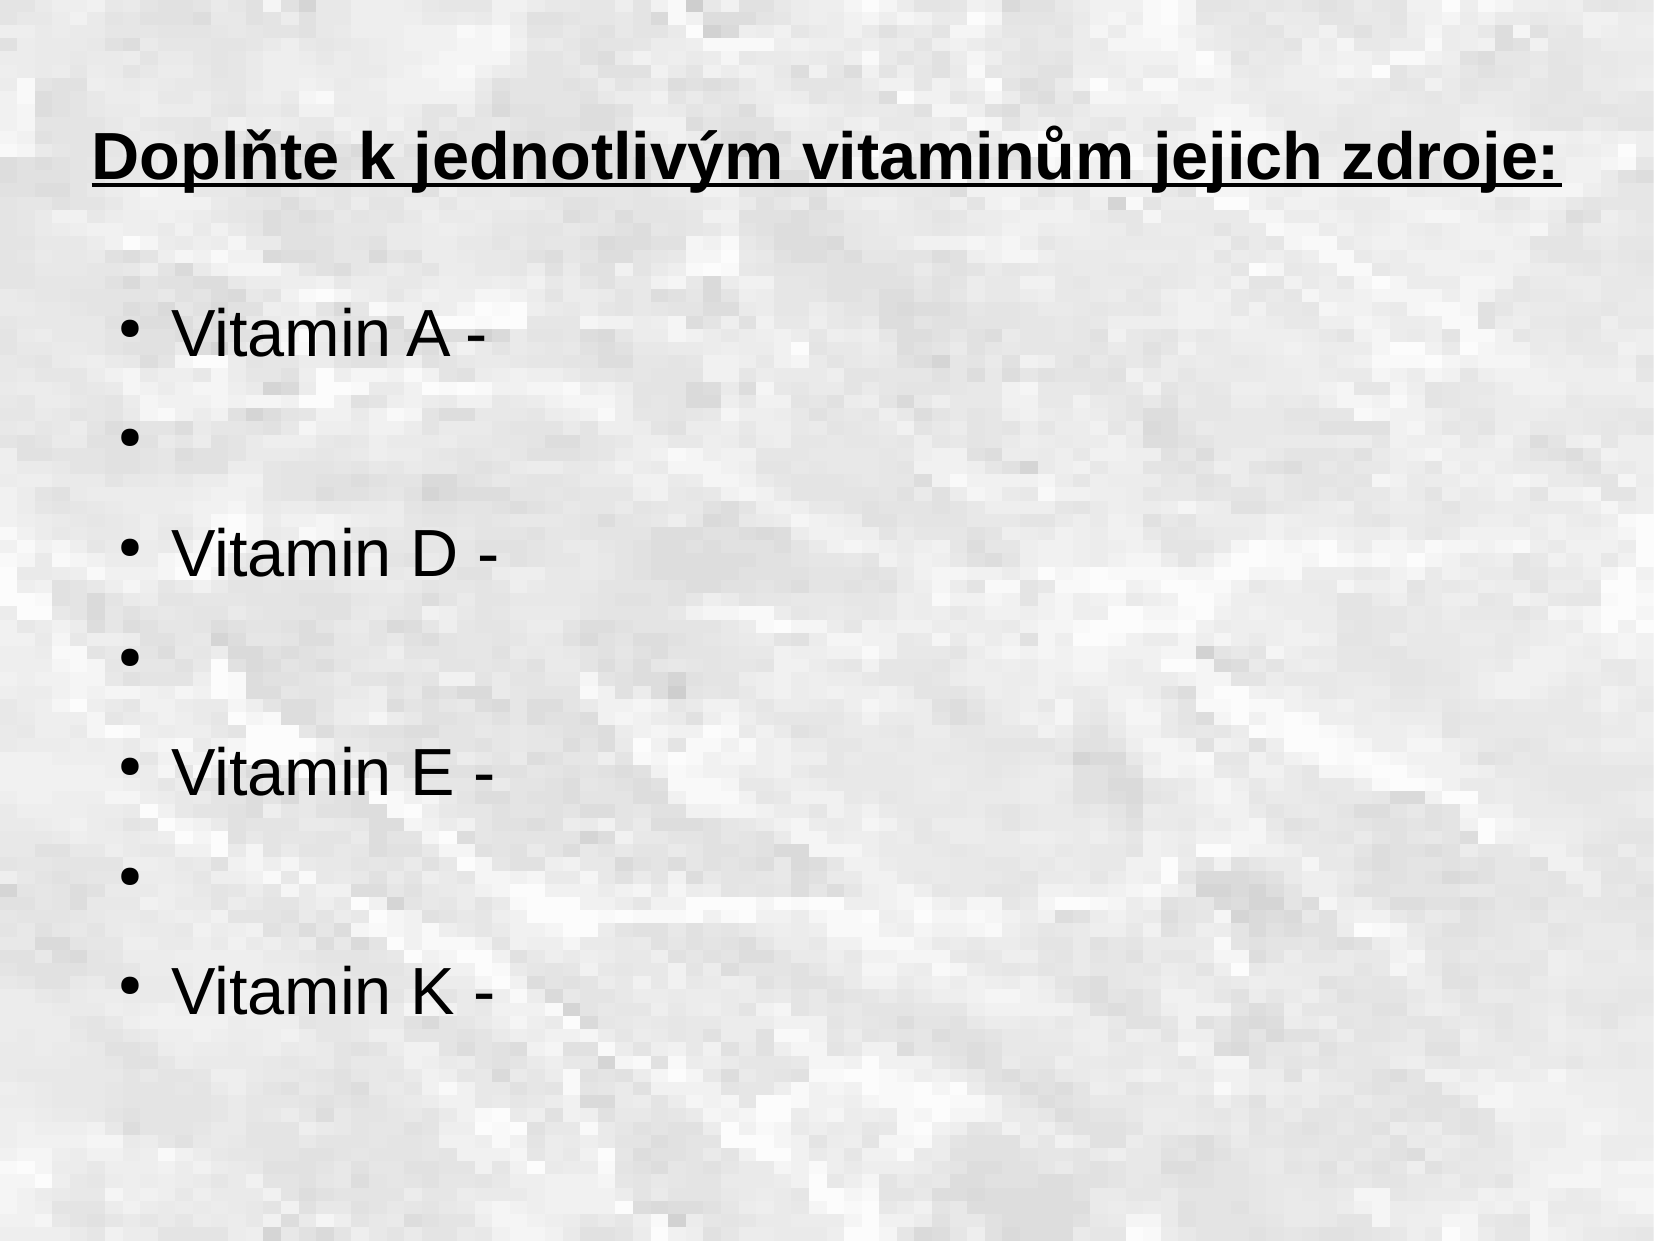

# Doplňte k jednotlivým vitaminům jejich zdroje:
Vitamin A -
Vitamin D -
Vitamin E -
Vitamin K -